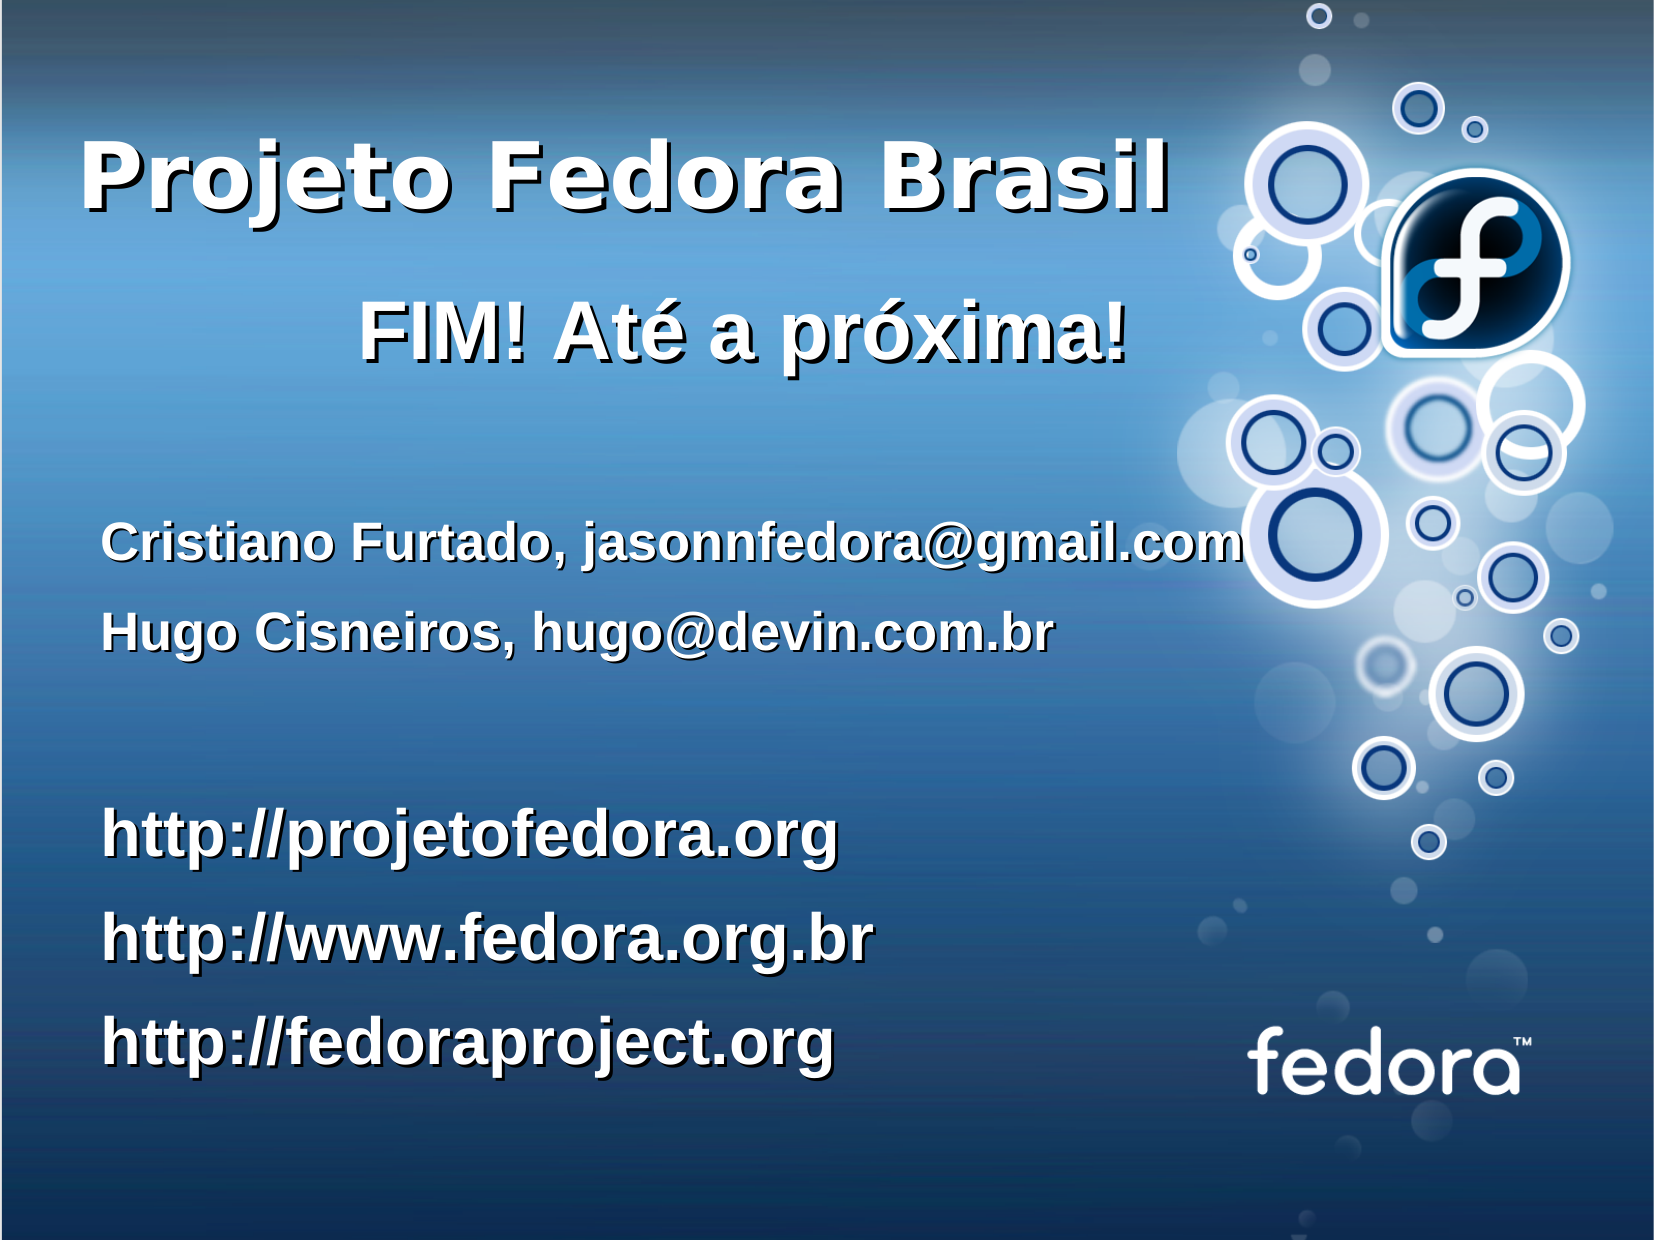

# Projeto Fedora Brasil
FIM! Até a próxima!
Cristiano Furtado, jasonnfedora@gmail.com
Hugo Cisneiros, hugo@devin.com.br
http://projetofedora.org
http://www.fedora.org.br
http://fedoraproject.org